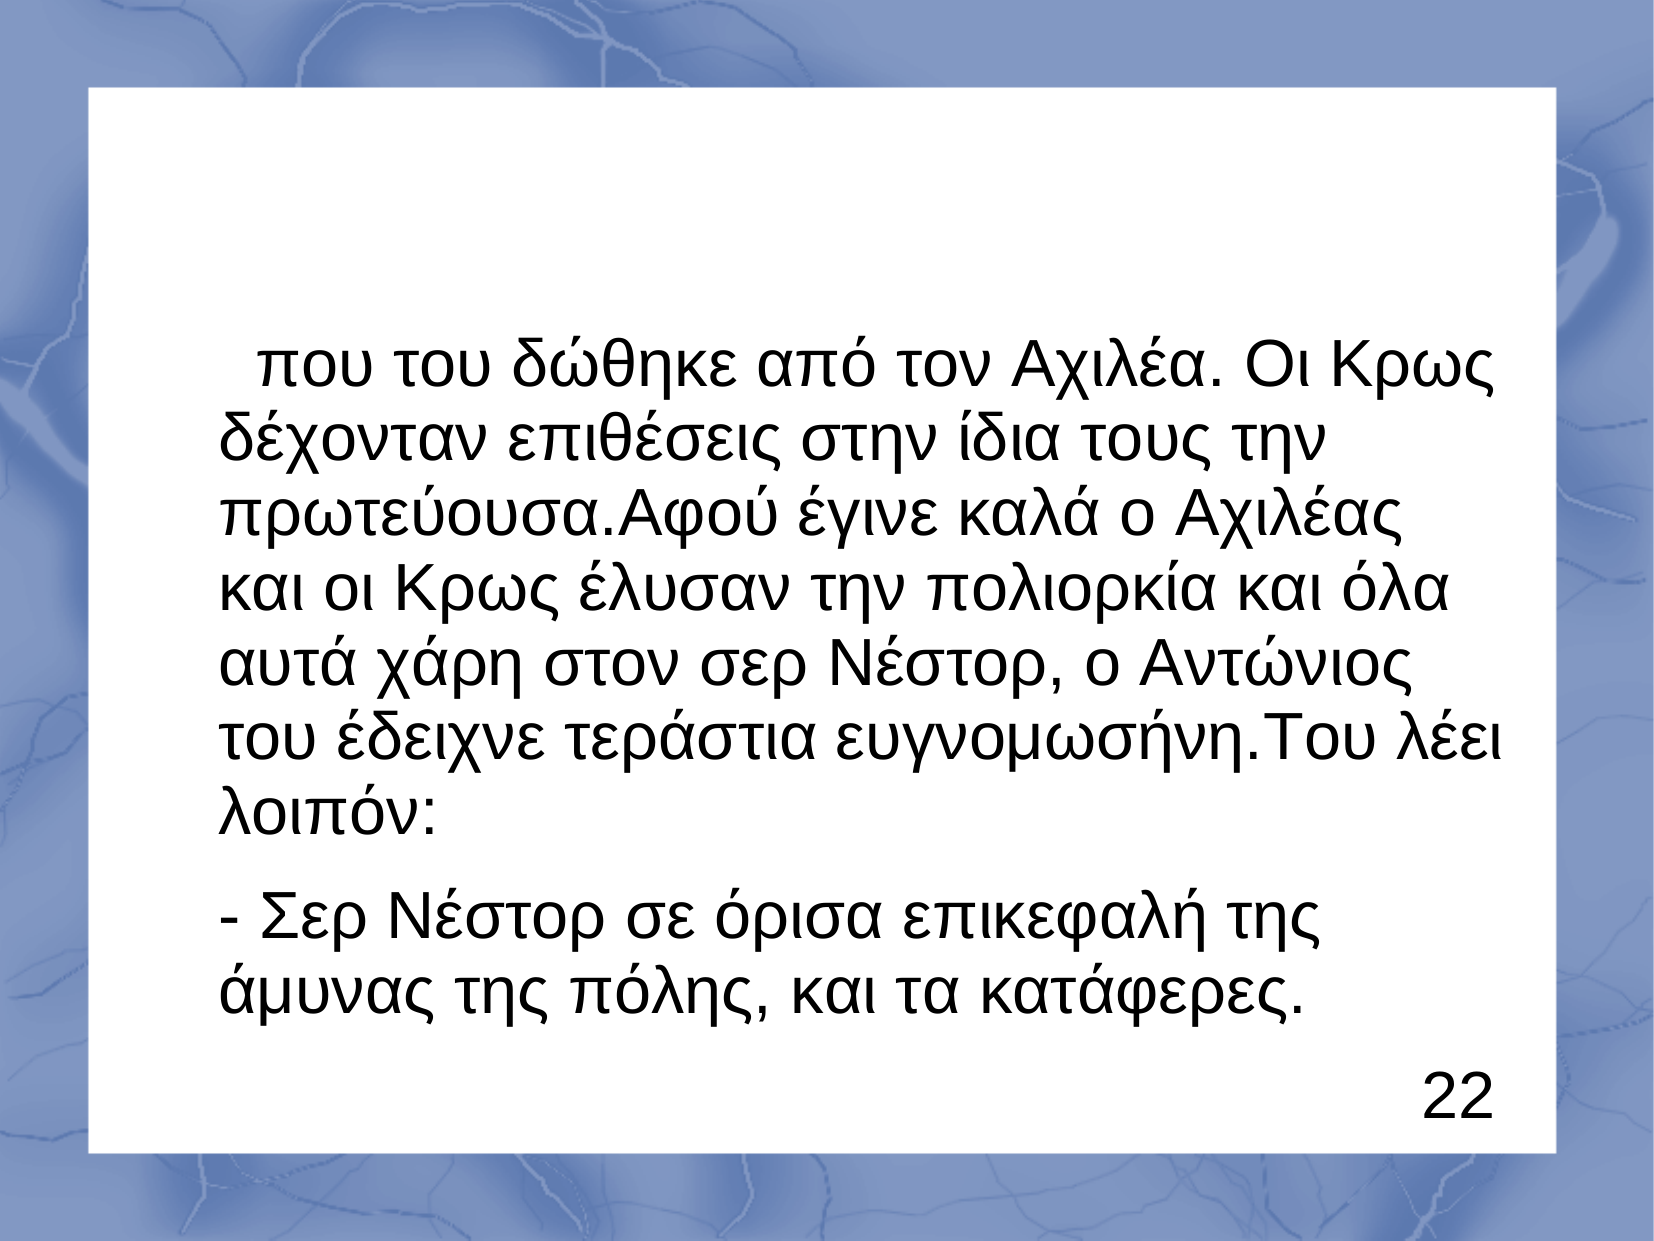

#
 που του δώθηκε από τον Αχιλέα. Οι Κρως δέχονταν επιθέσεις στην ίδια τους την πρωτεύουσα.Αφού έγινε καλά ο Αχιλέας και οι Κρως έλυσαν την πολιορκία και όλα αυτά χάρη στον σερ Νέστορ, ο Αντώνιος του έδειχνε τεράστια ευγνομωσήνη.Του λέει λοιπόν:
- Σερ Νέστορ σε όρισα επικεφαλή της άμυνας της πόλης, και τα κατάφερες.
 22